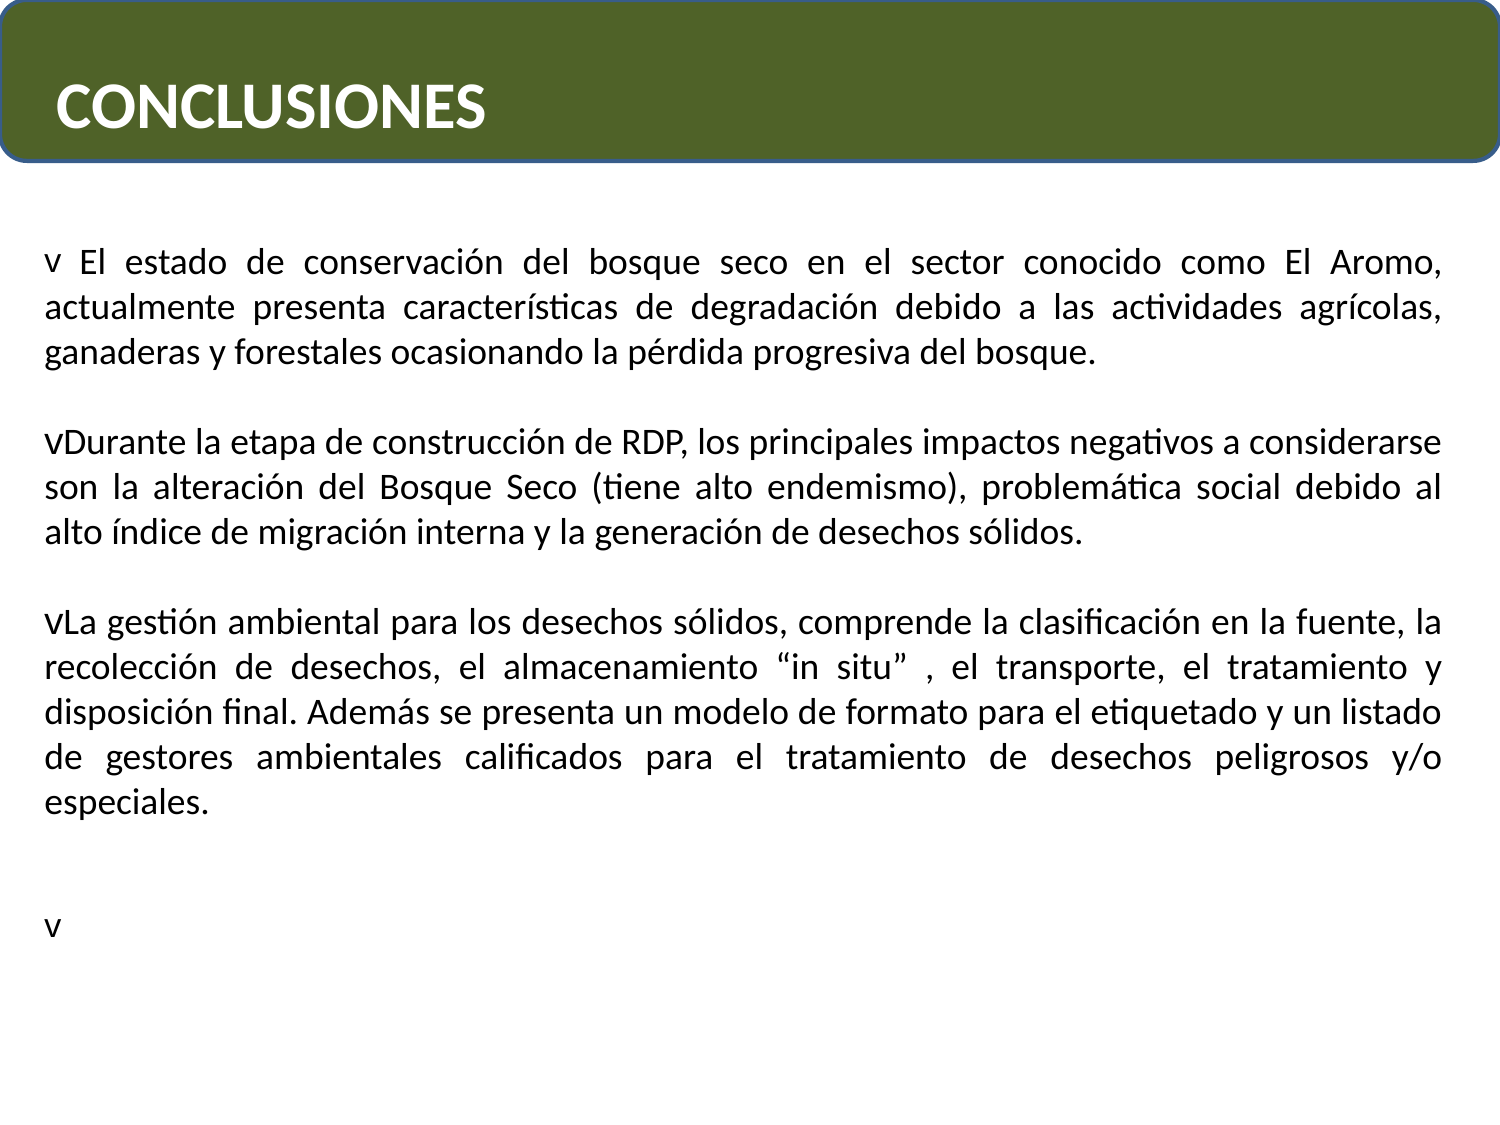

CONCLUSIONES
 El estado de conservación del bosque seco en el sector conocido como El Aromo, actualmente presenta características de degradación debido a las actividades agrícolas, ganaderas y forestales ocasionando la pérdida progresiva del bosque.
Durante la etapa de construcción de RDP, los principales impactos negativos a considerarse son la alteración del Bosque Seco (tiene alto endemismo), problemática social debido al alto índice de migración interna y la generación de desechos sólidos.
La gestión ambiental para los desechos sólidos, comprende la clasificación en la fuente, la recolección de desechos, el almacenamiento “in situ” , el transporte, el tratamiento y disposición final. Además se presenta un modelo de formato para el etiquetado y un listado de gestores ambientales calificados para el tratamiento de desechos peligrosos y/o especiales.